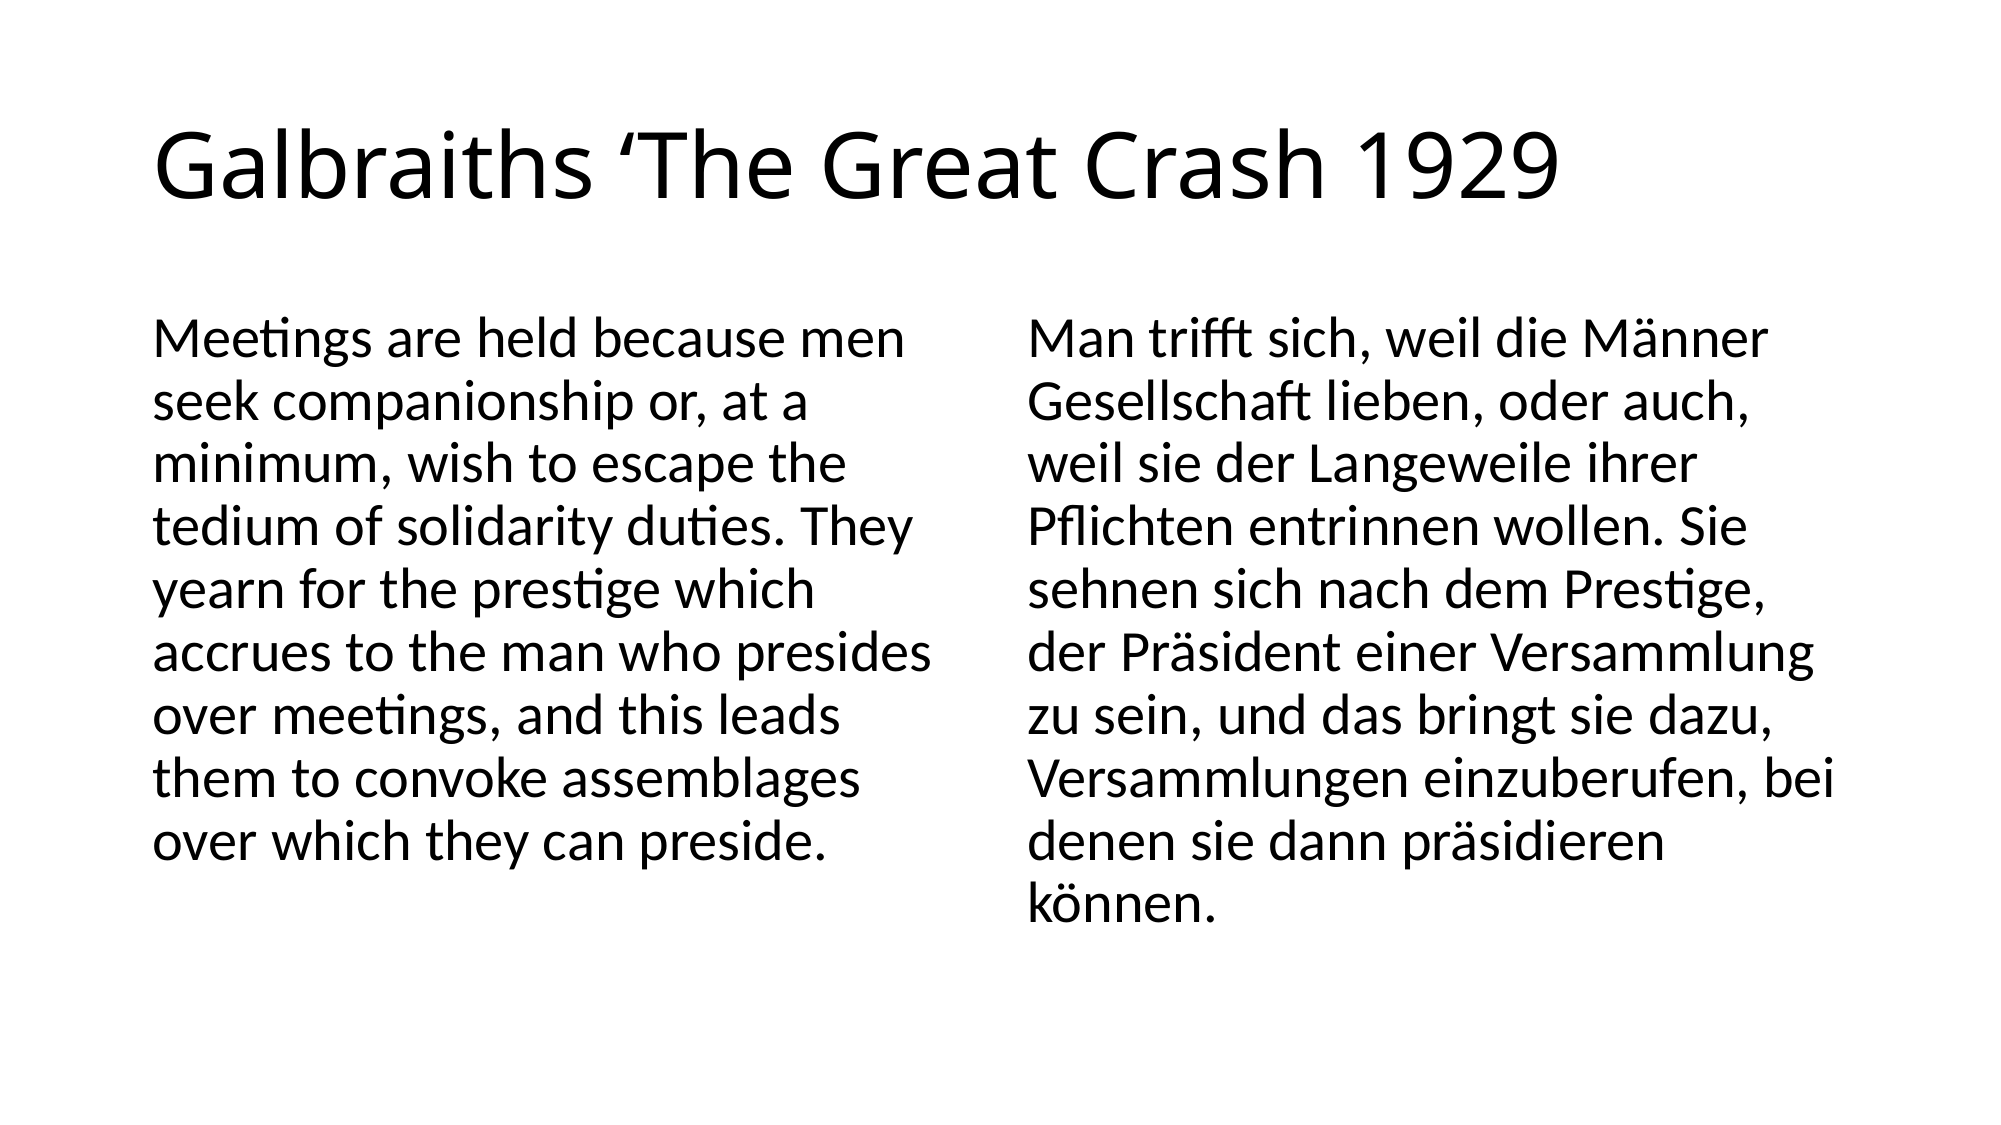

# Galbraiths ‘The Great Crash 1929
Meetings are held because men seek companionship or, at a minimum, wish to escape the tedium of solidarity duties. They yearn for the prestige which accrues to the man who presides over meetings, and this leads them to convoke assemblages over which they can preside.
Man trifft sich, weil die Männer Gesellschaft lieben, oder auch, weil sie der Langeweile ihrer Pflichten entrinnen wollen. Sie sehnen sich nach dem Prestige, der Präsident einer Versammlung zu sein, und das bringt sie dazu, Versammlungen einzuberufen, bei denen sie dann präsidieren können.